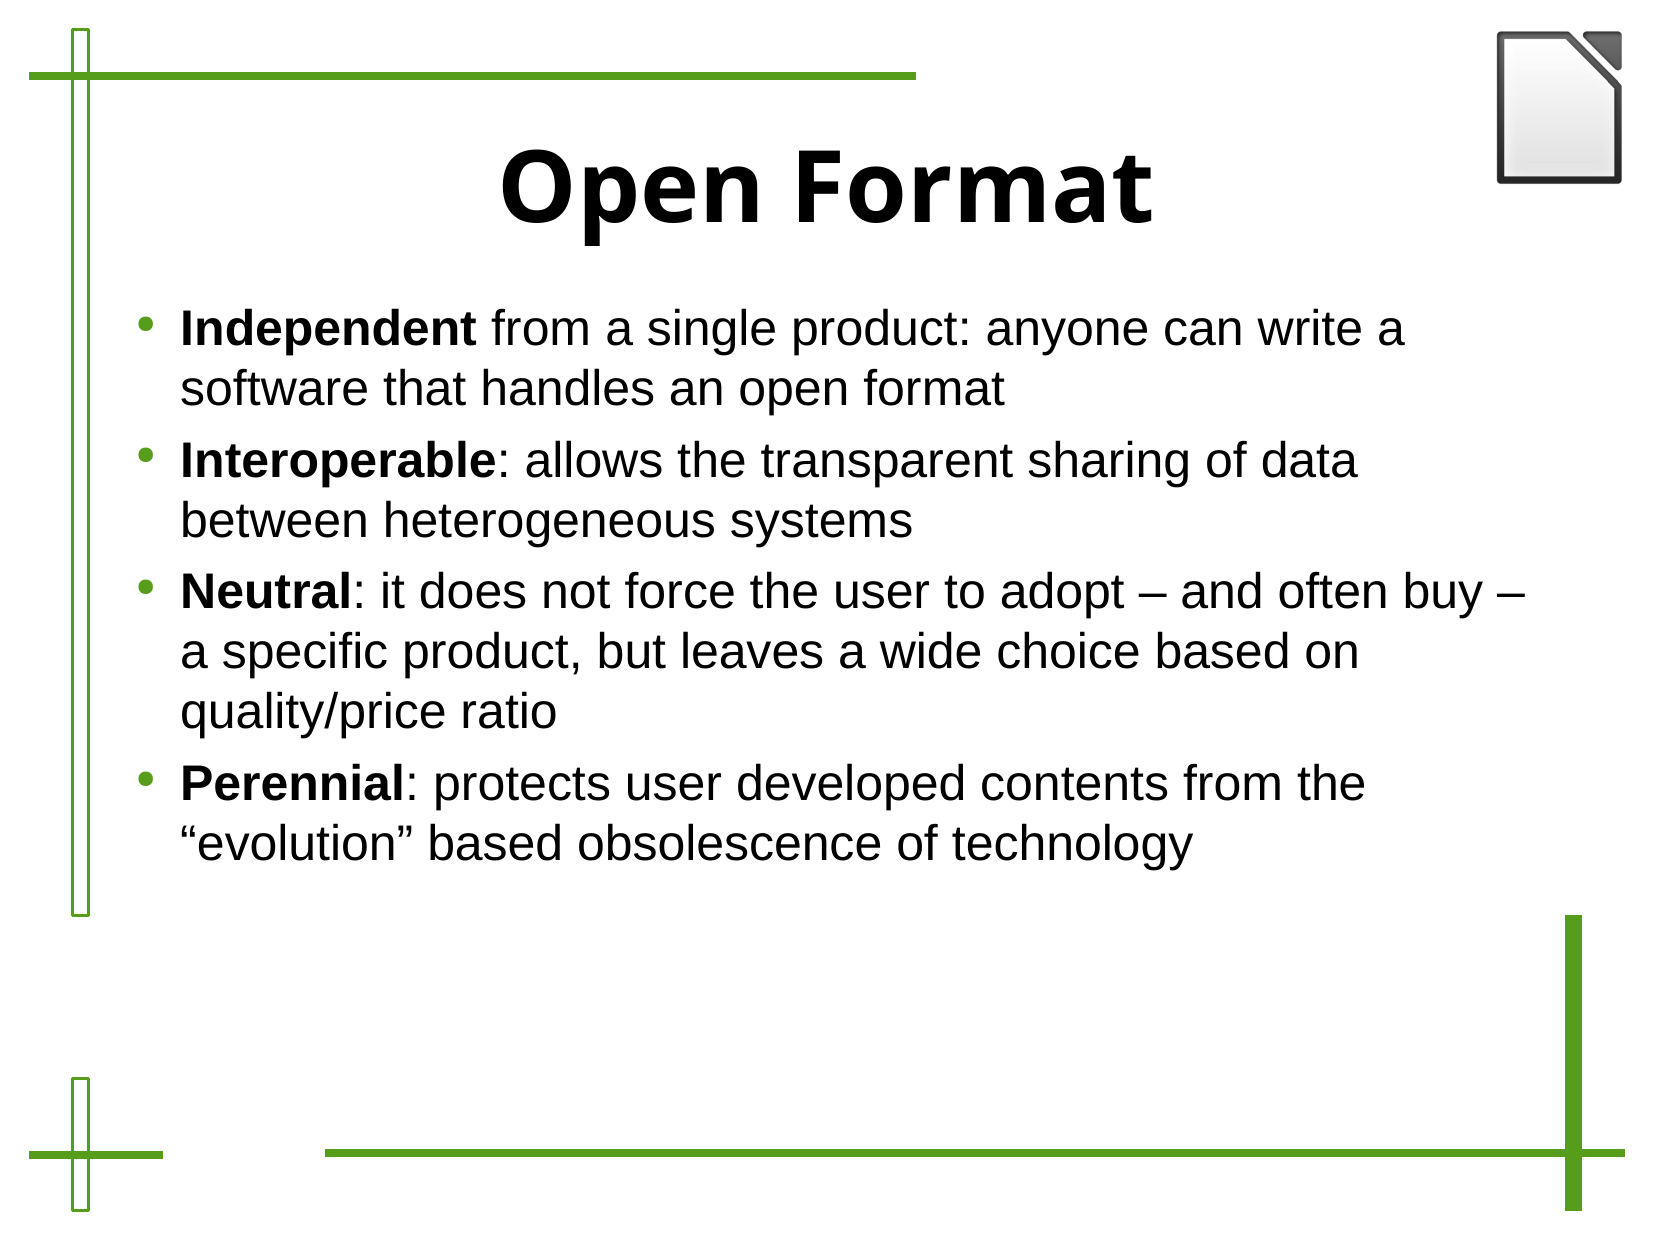

# Open Format
Independent from a single product: anyone can write a software that handles an open format
Interoperable: allows the transparent sharing of data between heterogeneous systems
Neutral: it does not force the user to adopt – and often buy – a specific product, but leaves a wide choice based on quality/price ratio
Perennial: protects user developed contents from the “evolution” based obsolescence of technology